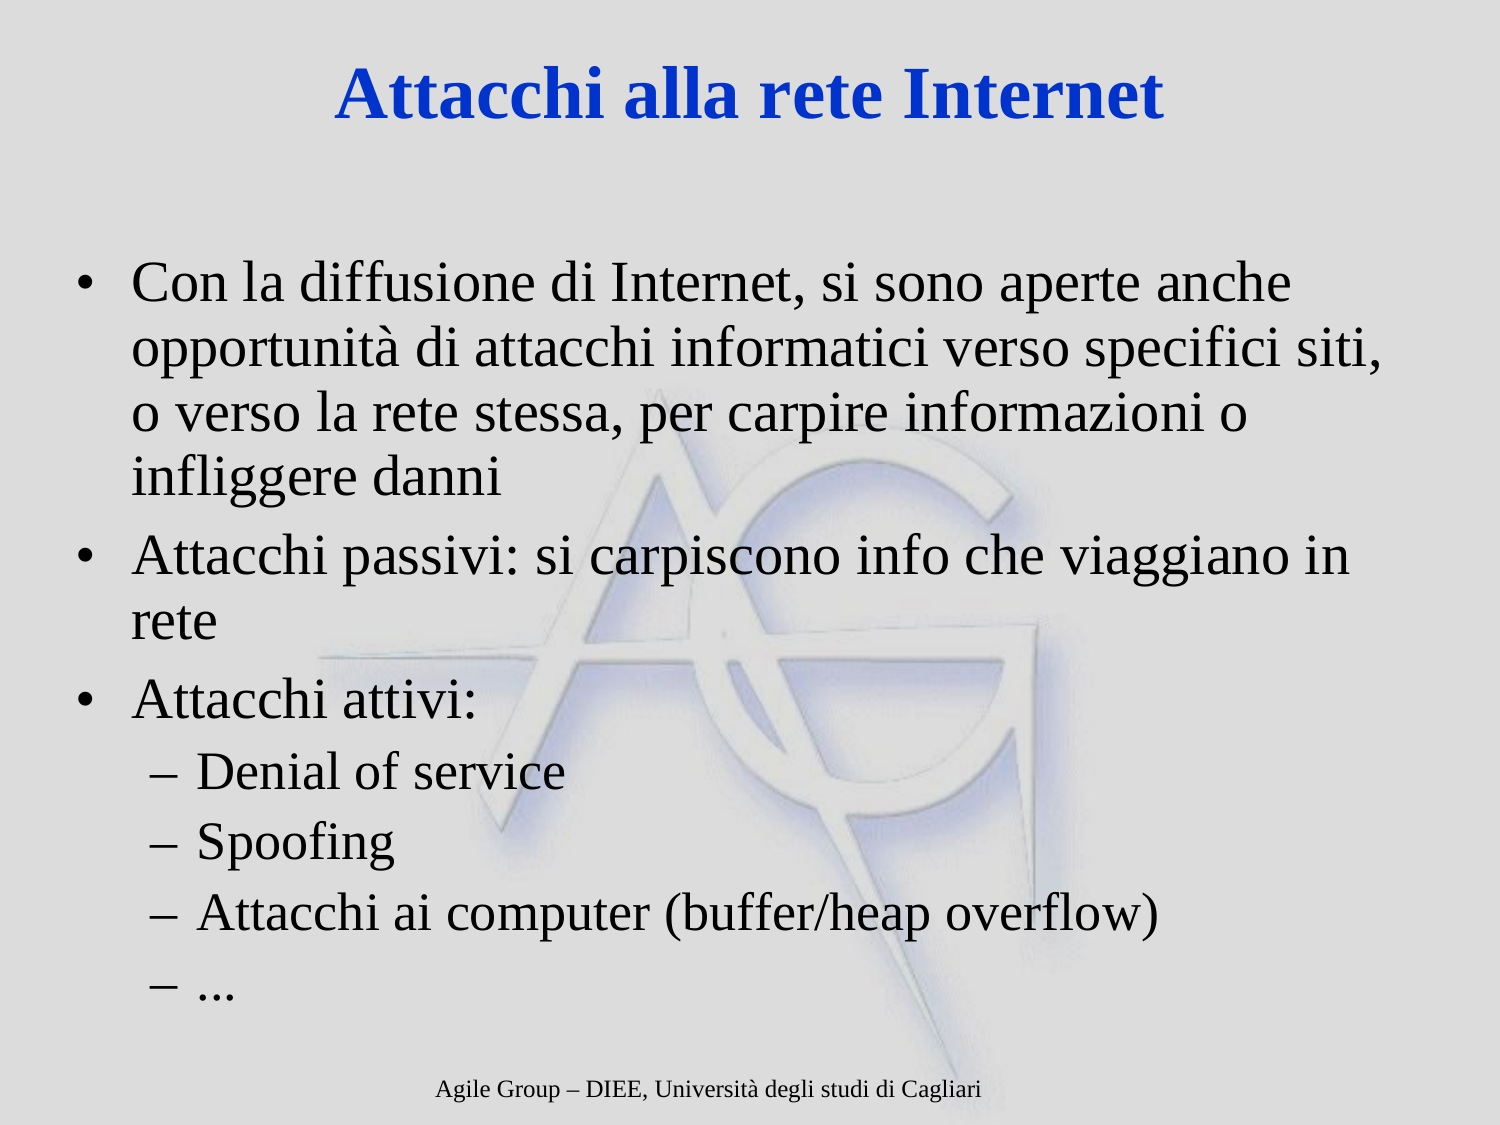

# Attacchi alla rete Internet
Con la diffusione di Internet, si sono aperte anche opportunità di attacchi informatici verso specifici siti, o verso la rete stessa, per carpire informazioni o infliggere danni
Attacchi passivi: si carpiscono info che viaggiano in rete
Attacchi attivi:
Denial of service
Spoofing
Attacchi ai computer (buffer/heap overflow)
...